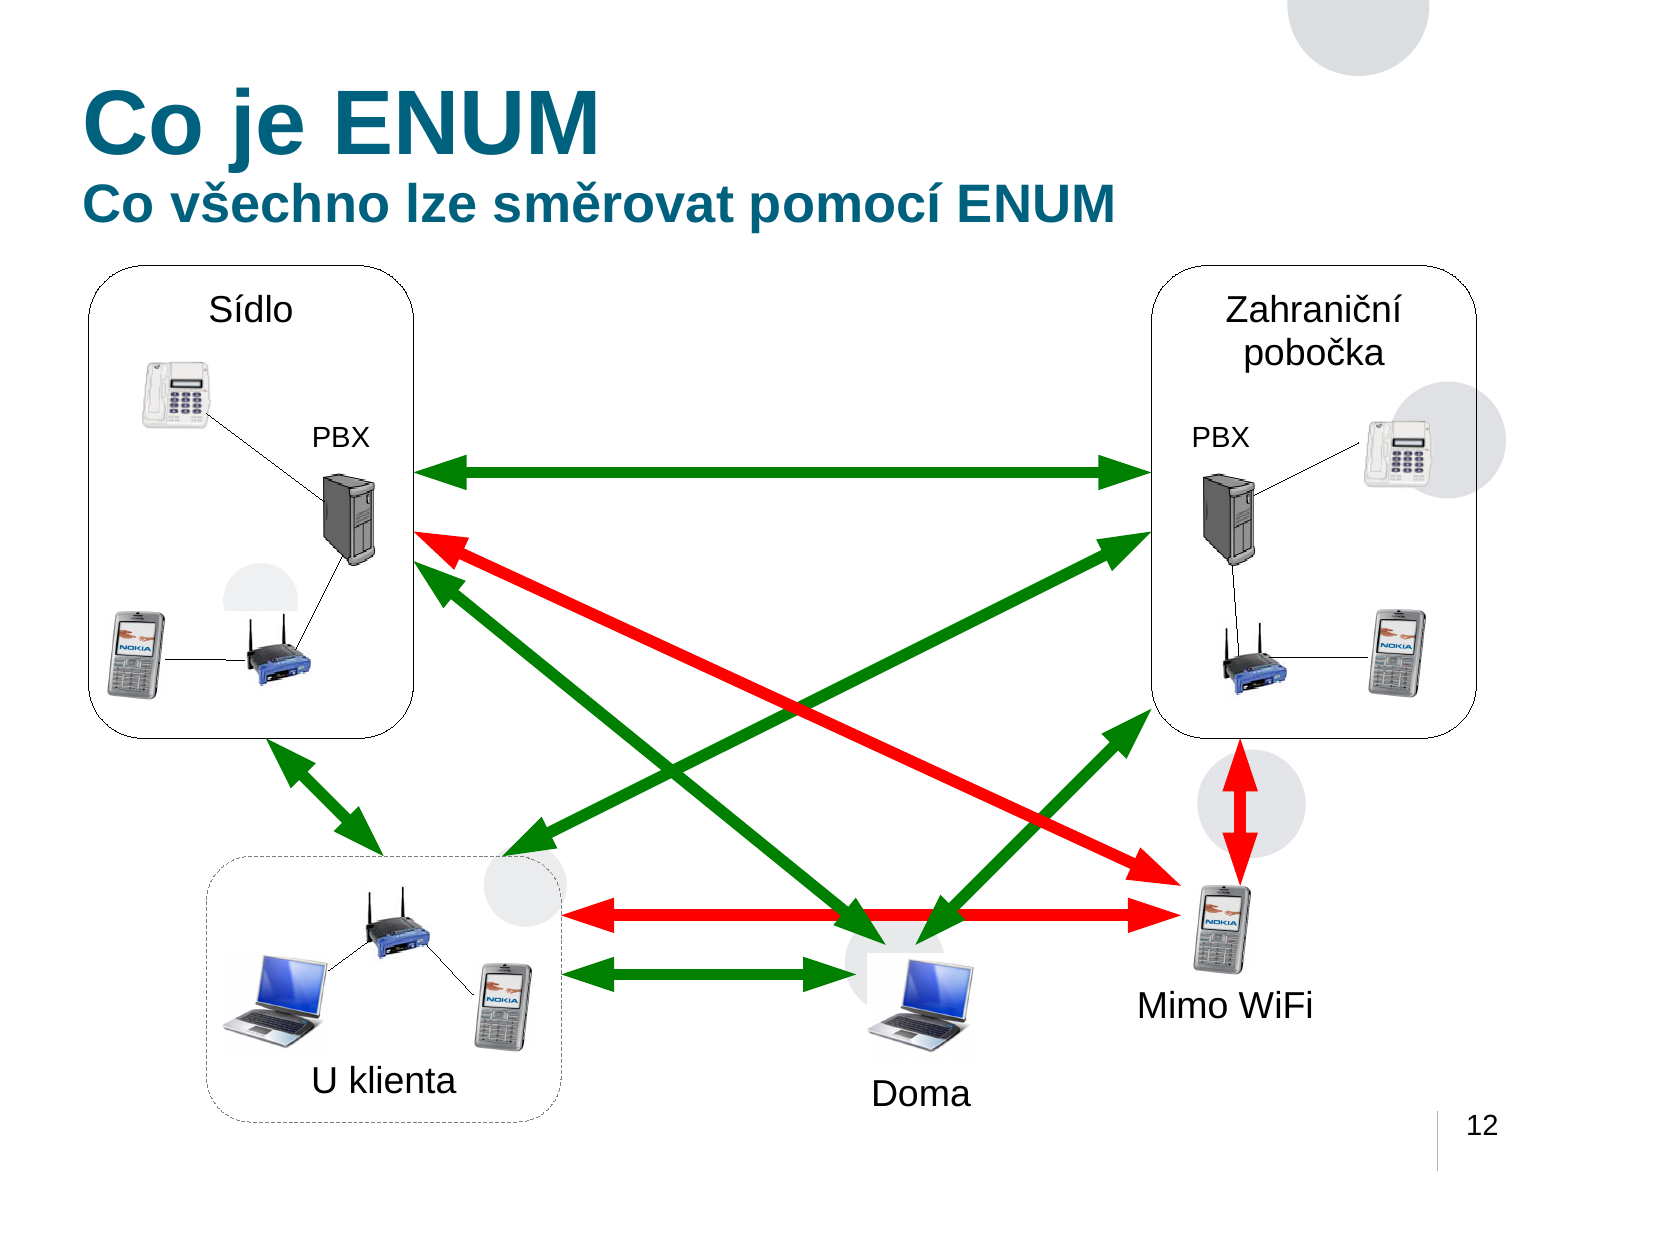

# Co je ENUM Co všechno lze směrovat pomocí ENUM
Sídlo
Zahraniční
pobočka
PBX
PBX
U klienta
Mimo WiFi
Doma